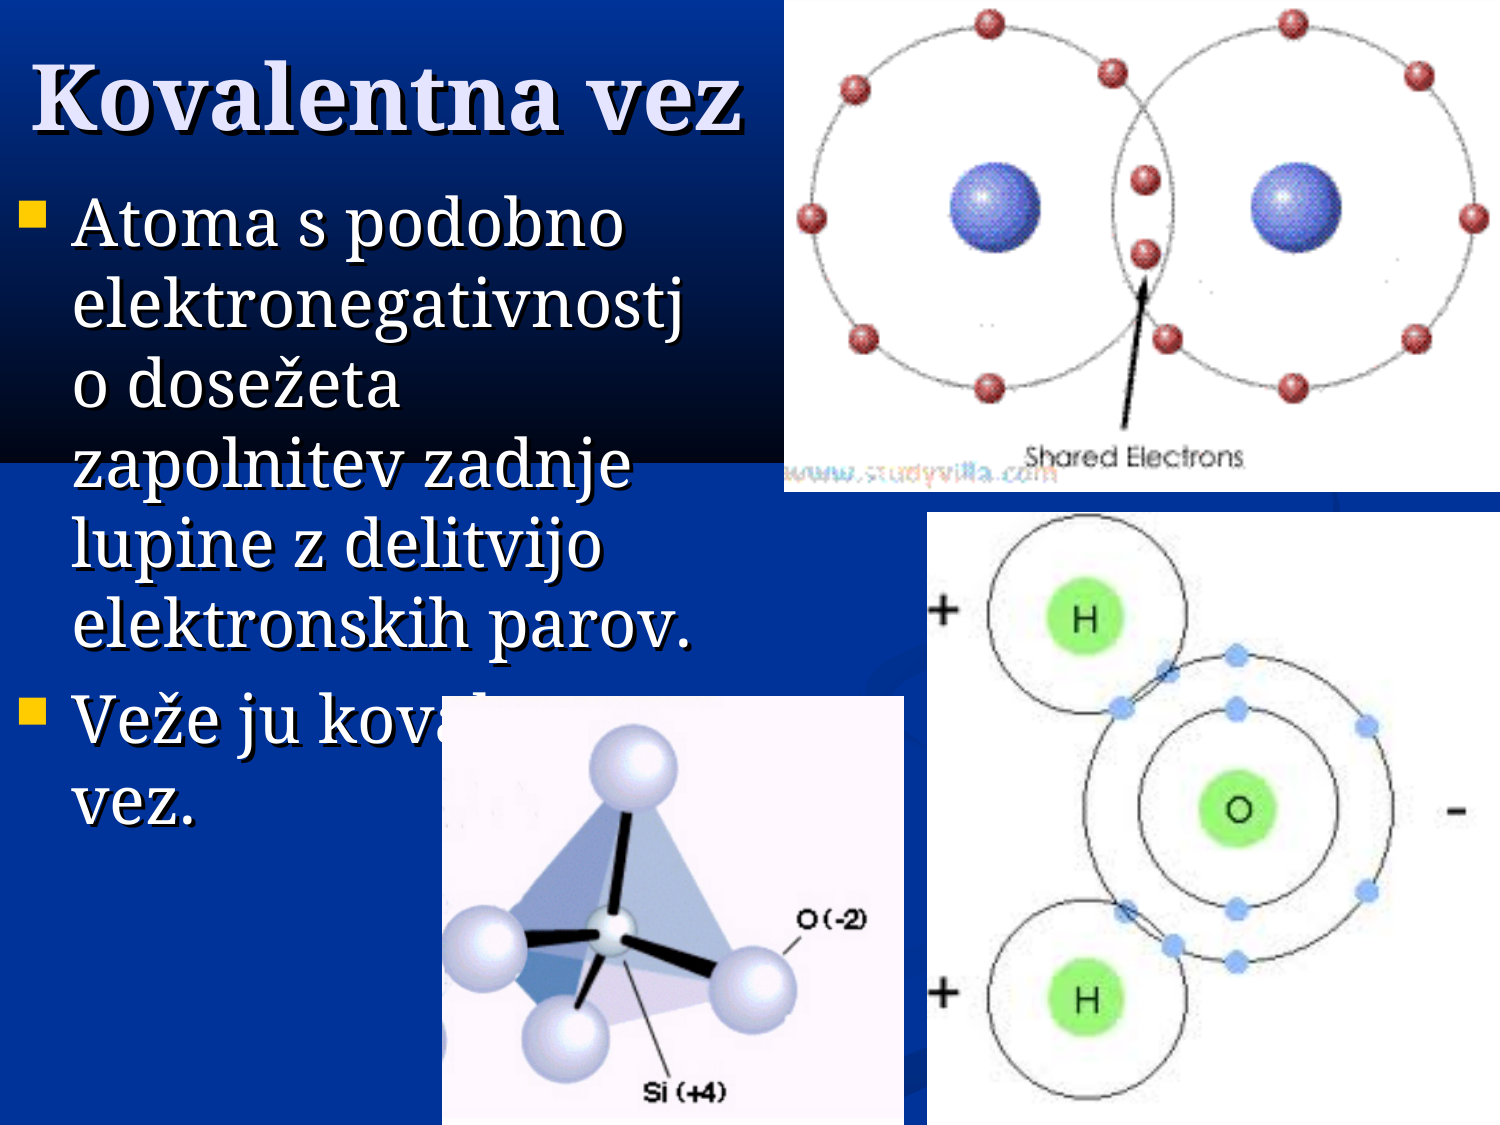

# Kovalentna vez
Atoma s podobno elektronegativnostjo dosežeta zapolnitev zadnje lupine z delitvijo elektronskih parov.
Veže ju kovalentna vez.